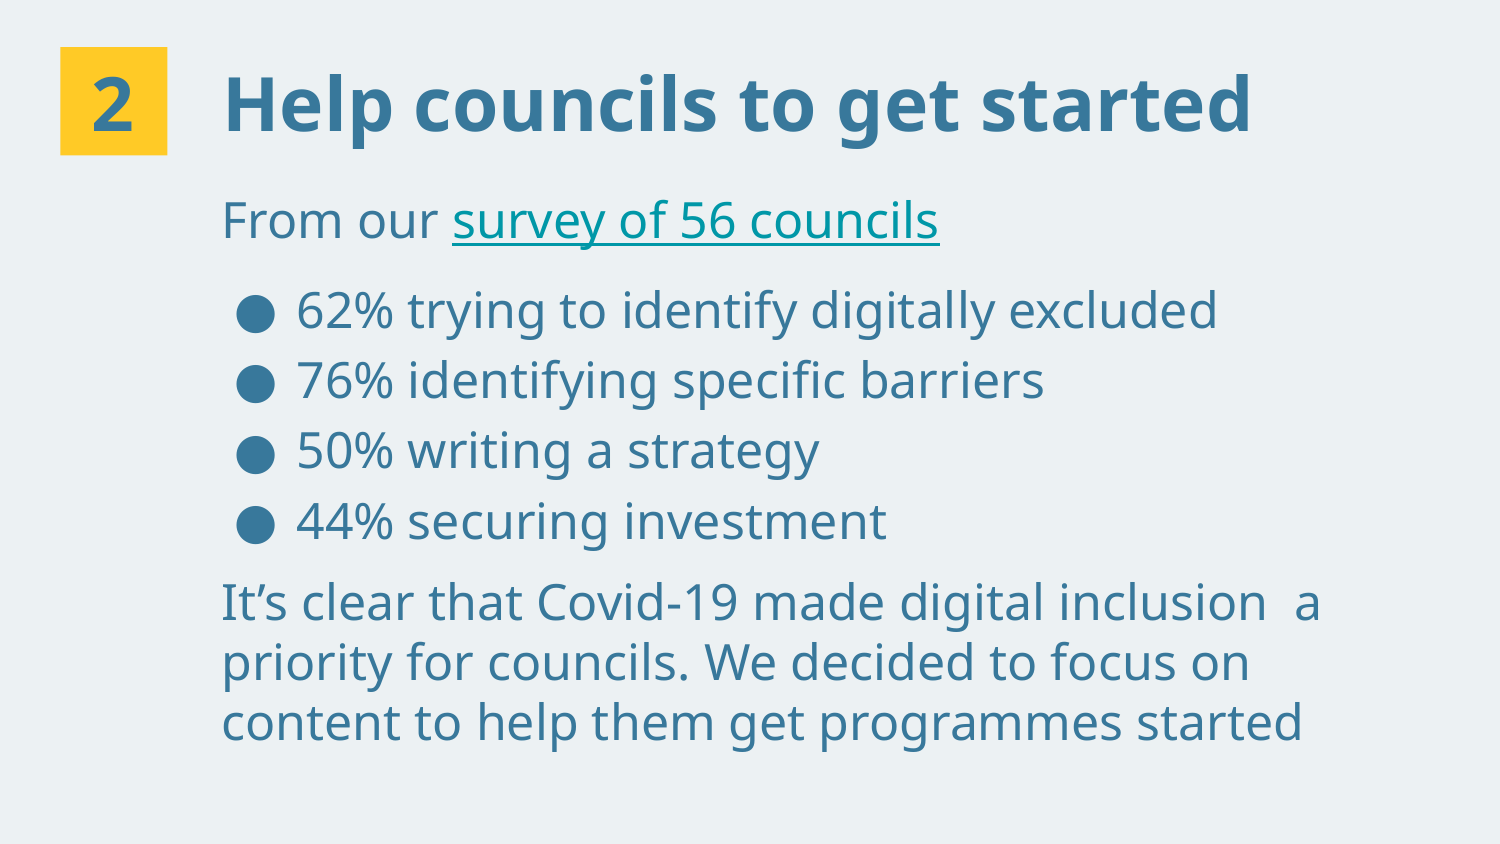

2
# Help councils to get started
From our survey of 56 councils
62% trying to identify digitally excluded
76% identifying specific barriers
50% writing a strategy
44% securing investment
It’s clear that Covid-19 made digital inclusion a priority for councils. We decided to focus on content to help them get programmes started